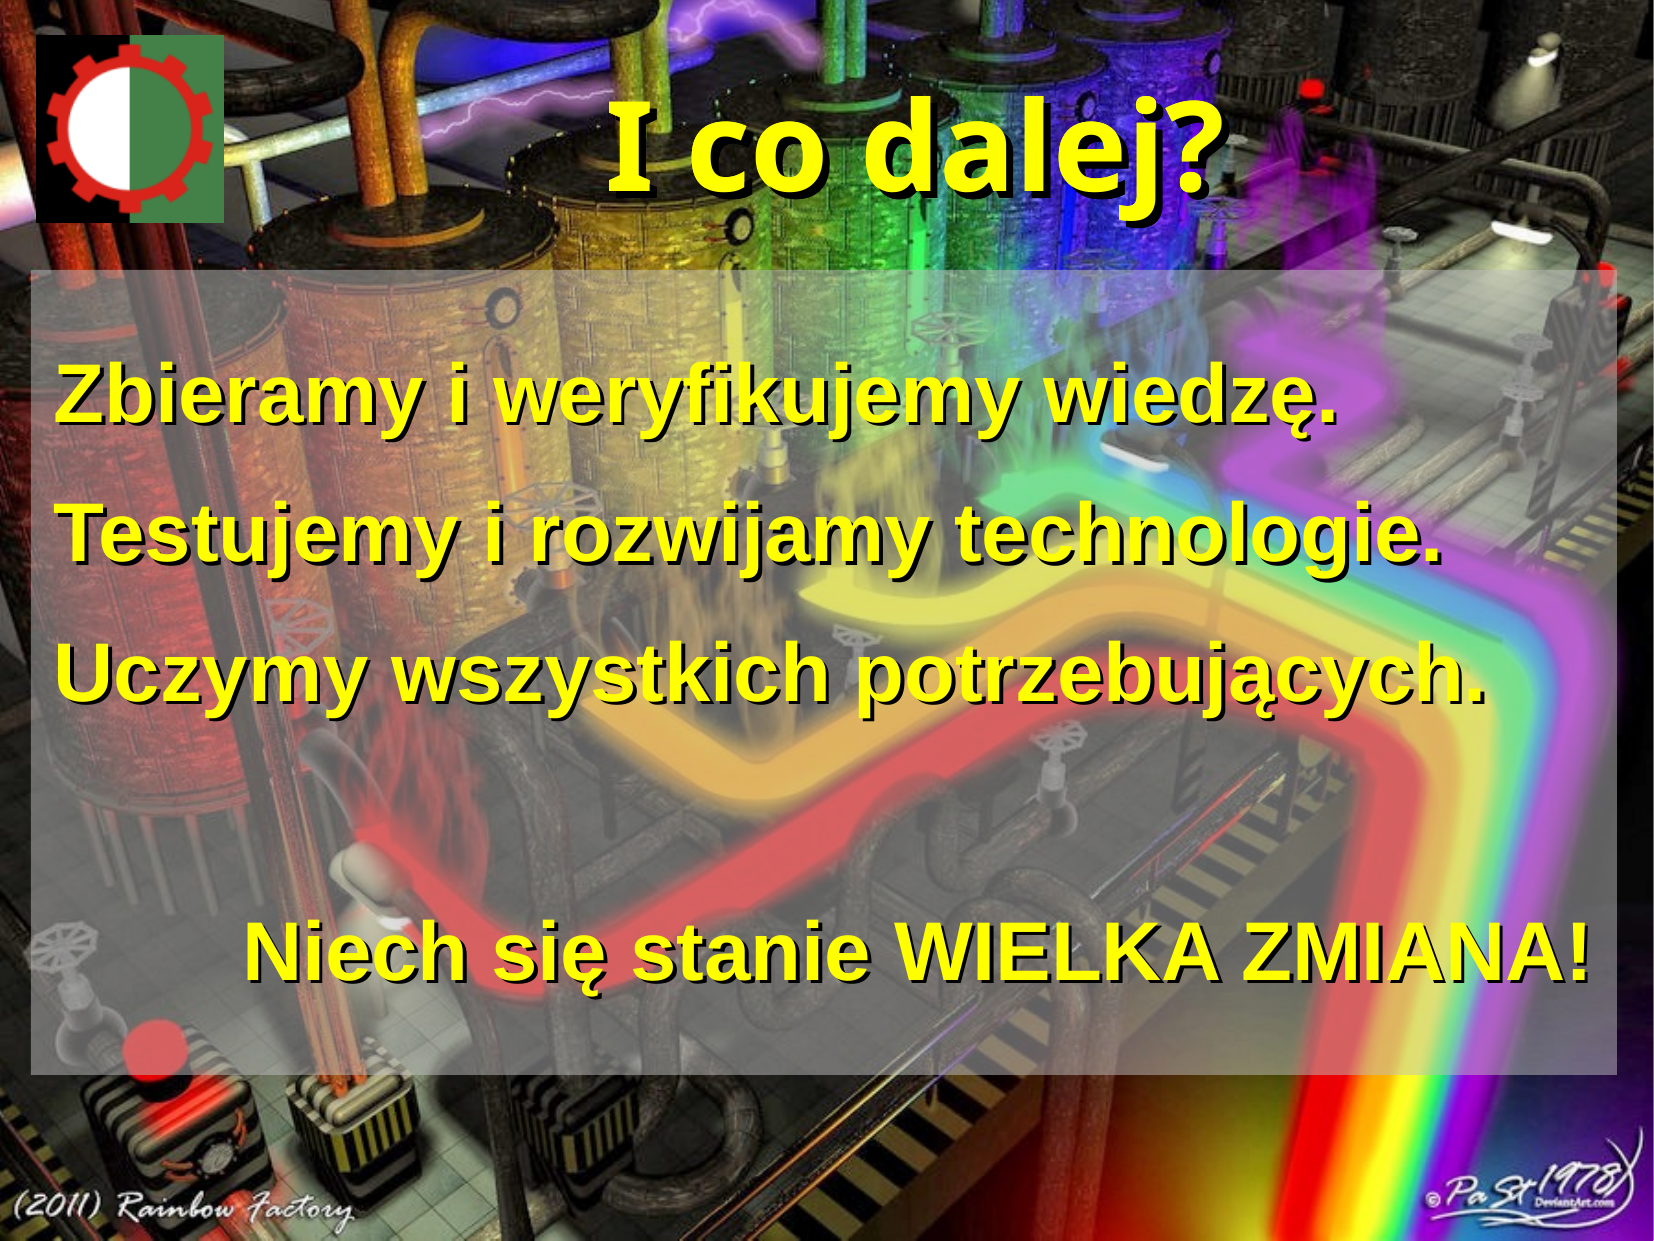

# I co dalej?
I co dalej?
 Zbieramy i weryfikujemy wiedzę.
 Testujemy i rozwijamy technologie.
 Uczymy wszystkich potrzebujących.
Niech się stanie WIELKA ZMIANA!